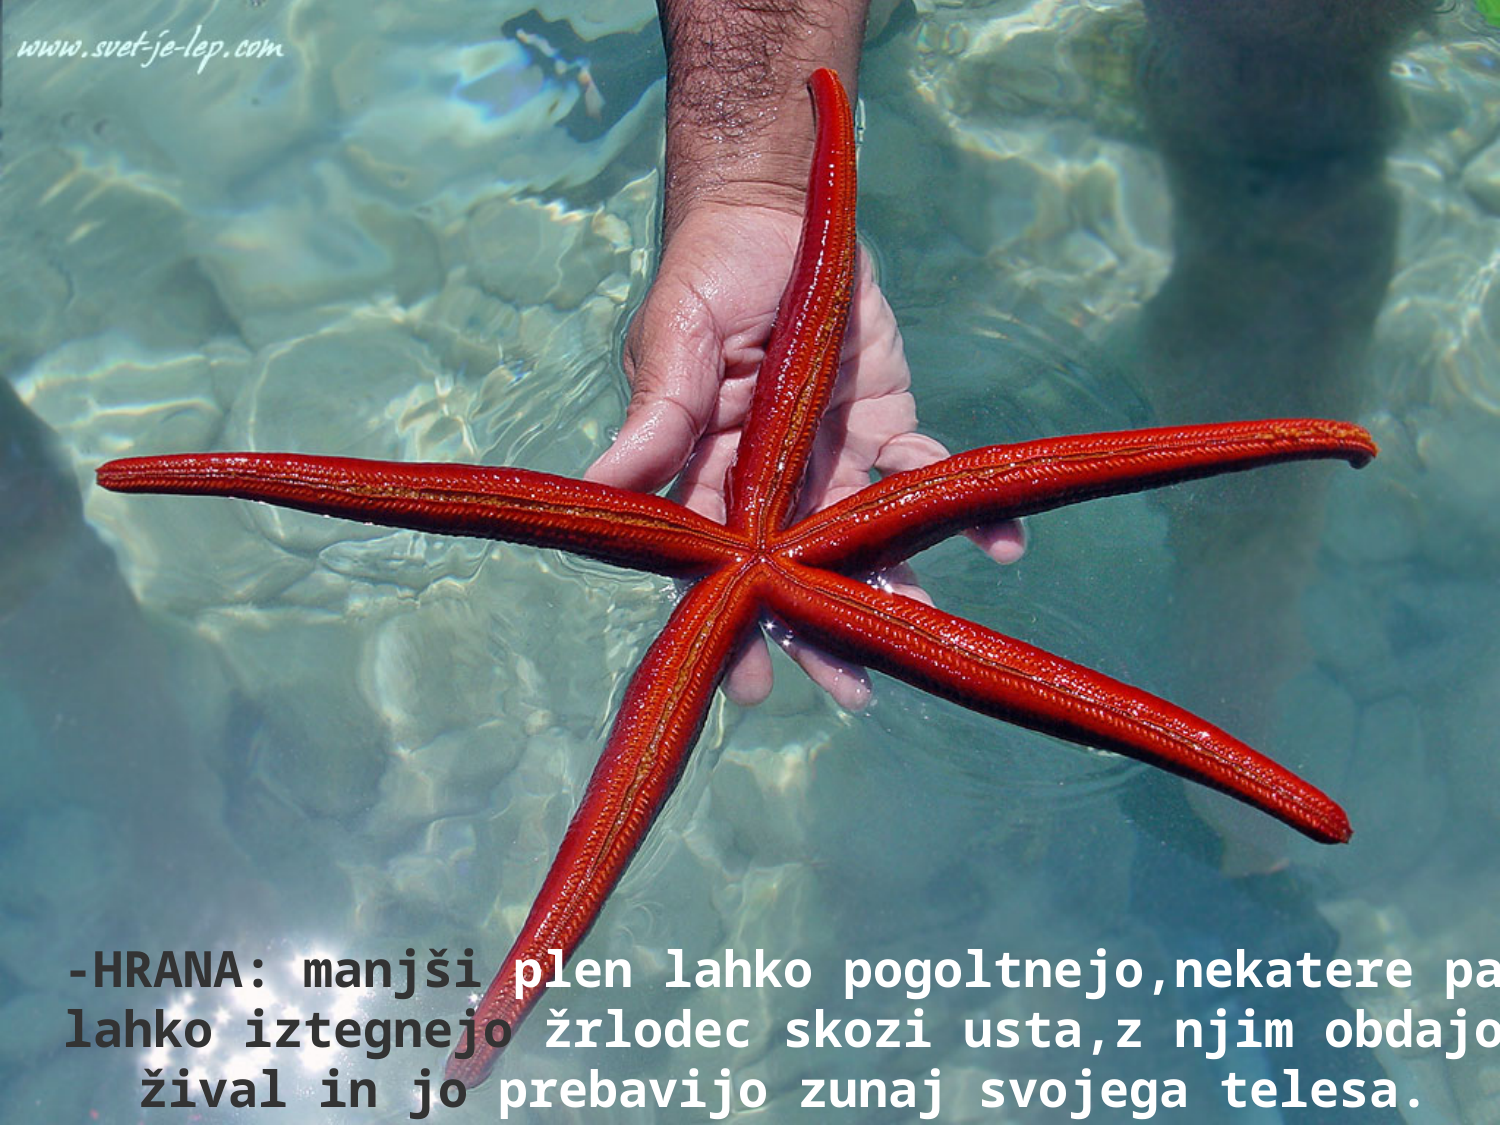

-HRANA: manjši plen lahko pogoltnejo,nekatere pa lahko iztegnejo žrlodec skozi usta,z njim obdajo žival in jo prebavijo zunaj svojega telesa.